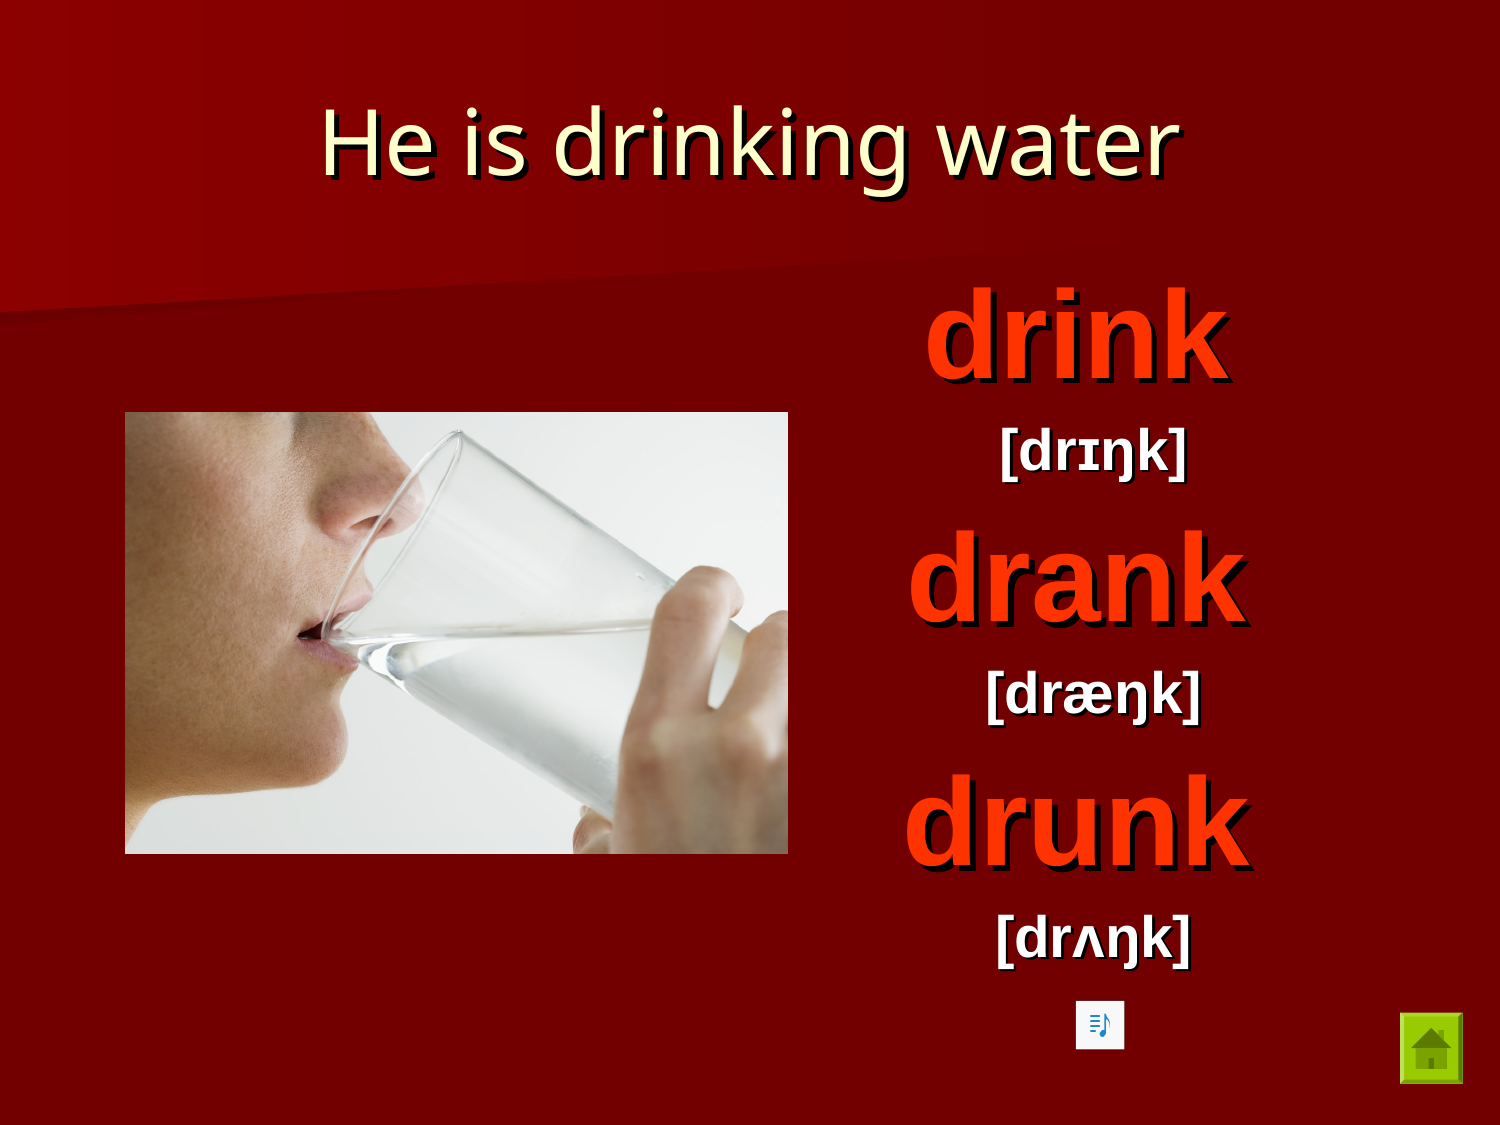

# He is drinking water
drink
[drɪŋk]
drank
[dræŋk]
drunk
[drʌŋk]